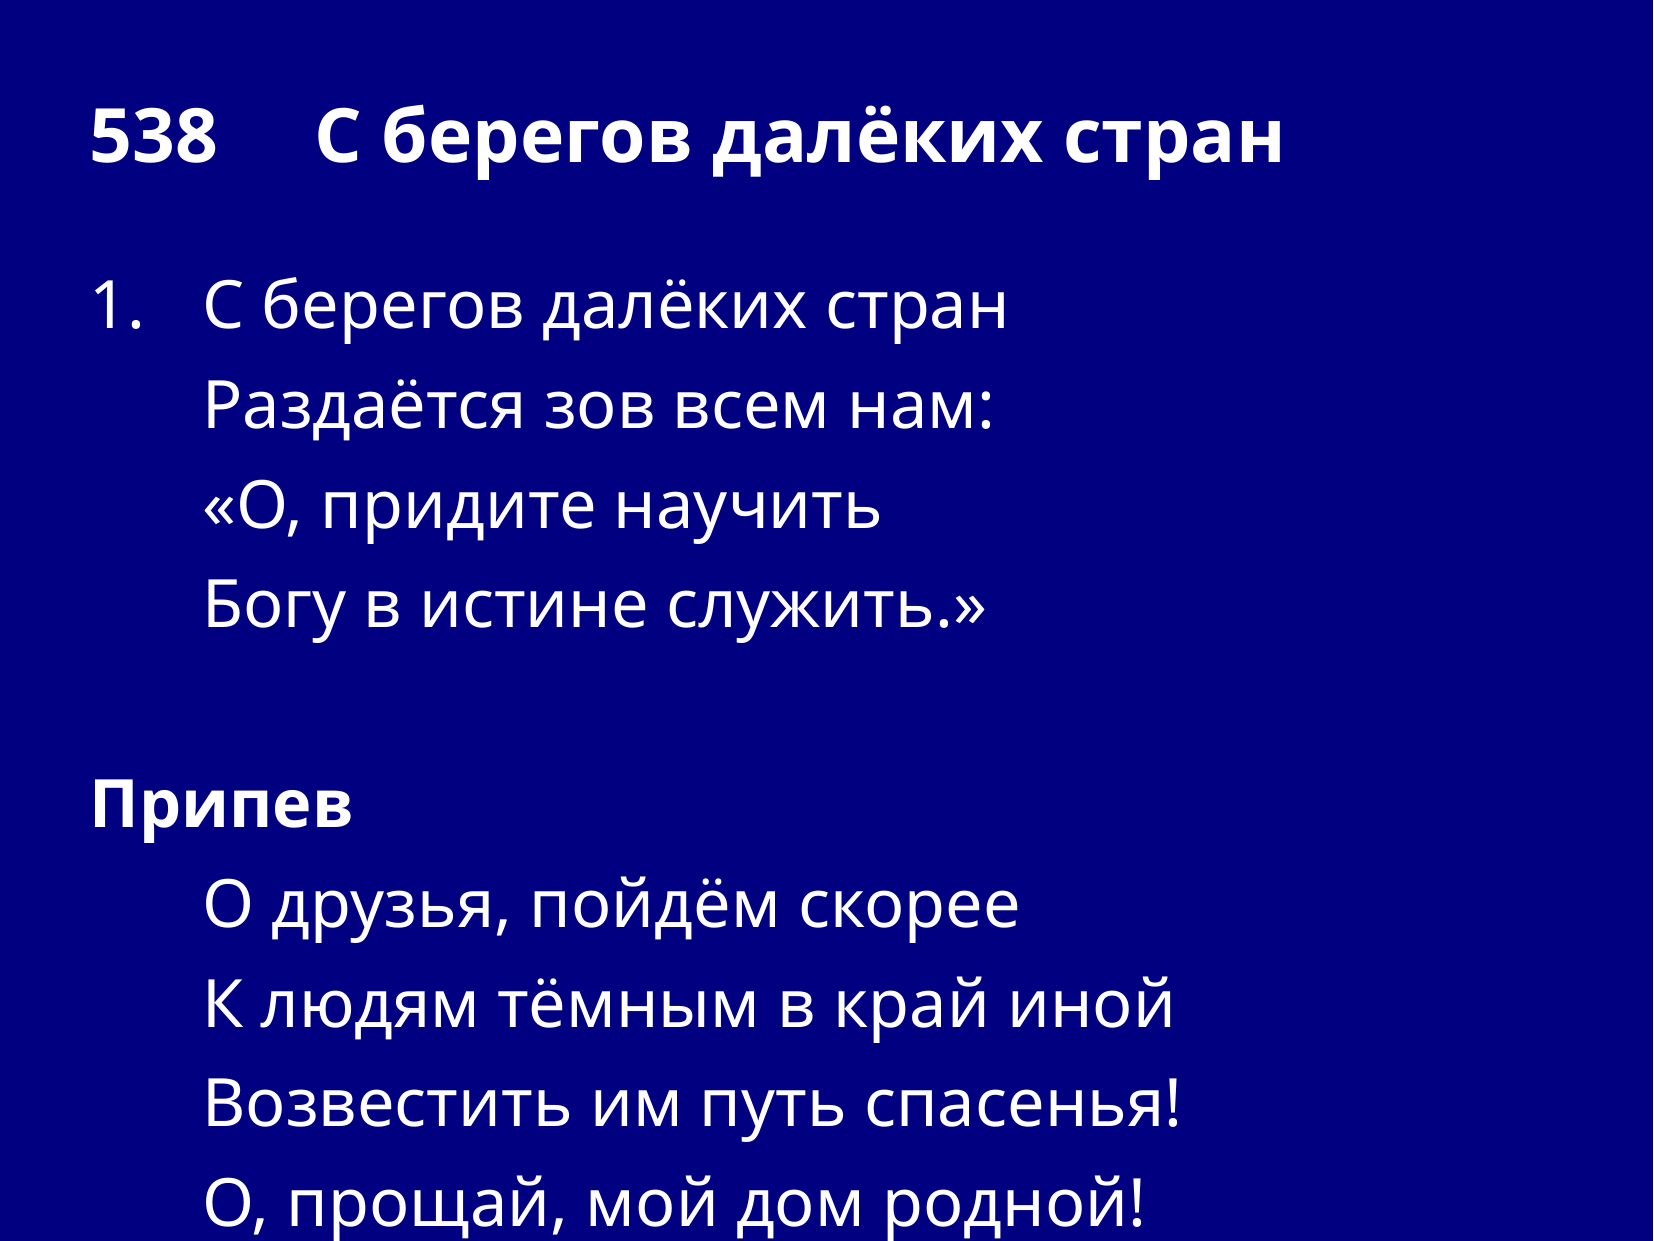

538	С берегов далёких стран
1.	С берегов далёких стран
	Раздаётся зов всем нам:
	«О, придите научить
	Богу в истине служить.»
Припев
	О друзья, пойдём скорее
	К людям тёмным в край иной
	Возвестить им путь спасенья!
	О, прощай, мой дом родной!